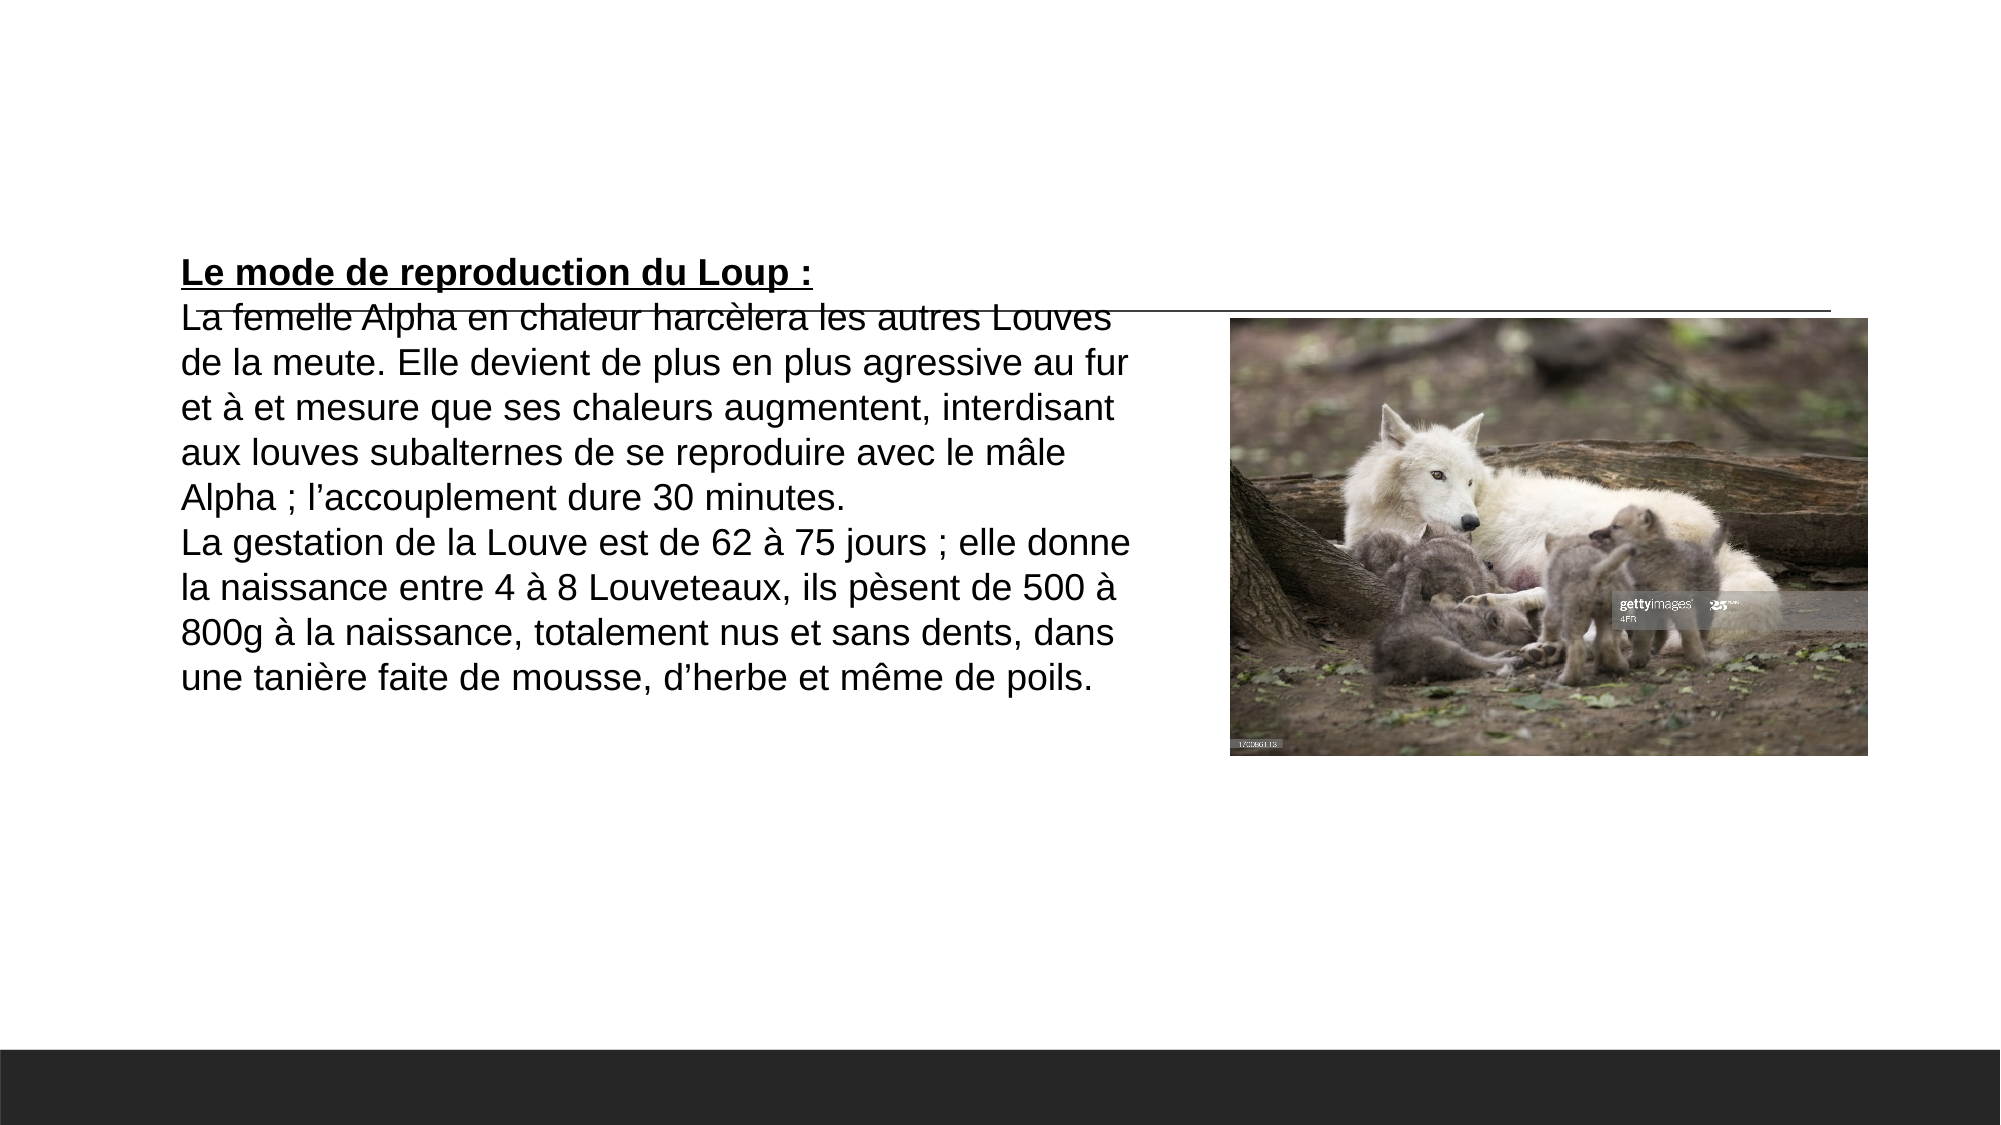

Le mode de reproduction du Loup :
La femelle Alpha en chaleur harcèlera les autres Louves de la meute. Elle devient de plus en plus agressive au fur et à et mesure que ses chaleurs augmentent, interdisant aux louves subalternes de se reproduire avec le mâle Alpha ; l’accouplement dure 30 minutes.
La gestation de la Louve est de 62 à 75 jours ; elle donne la naissance entre 4 à 8 Louveteaux, ils pèsent de 500 à 800g à la naissance, totalement nus et sans dents, dans une tanière faite de mousse, d’herbe et même de poils.